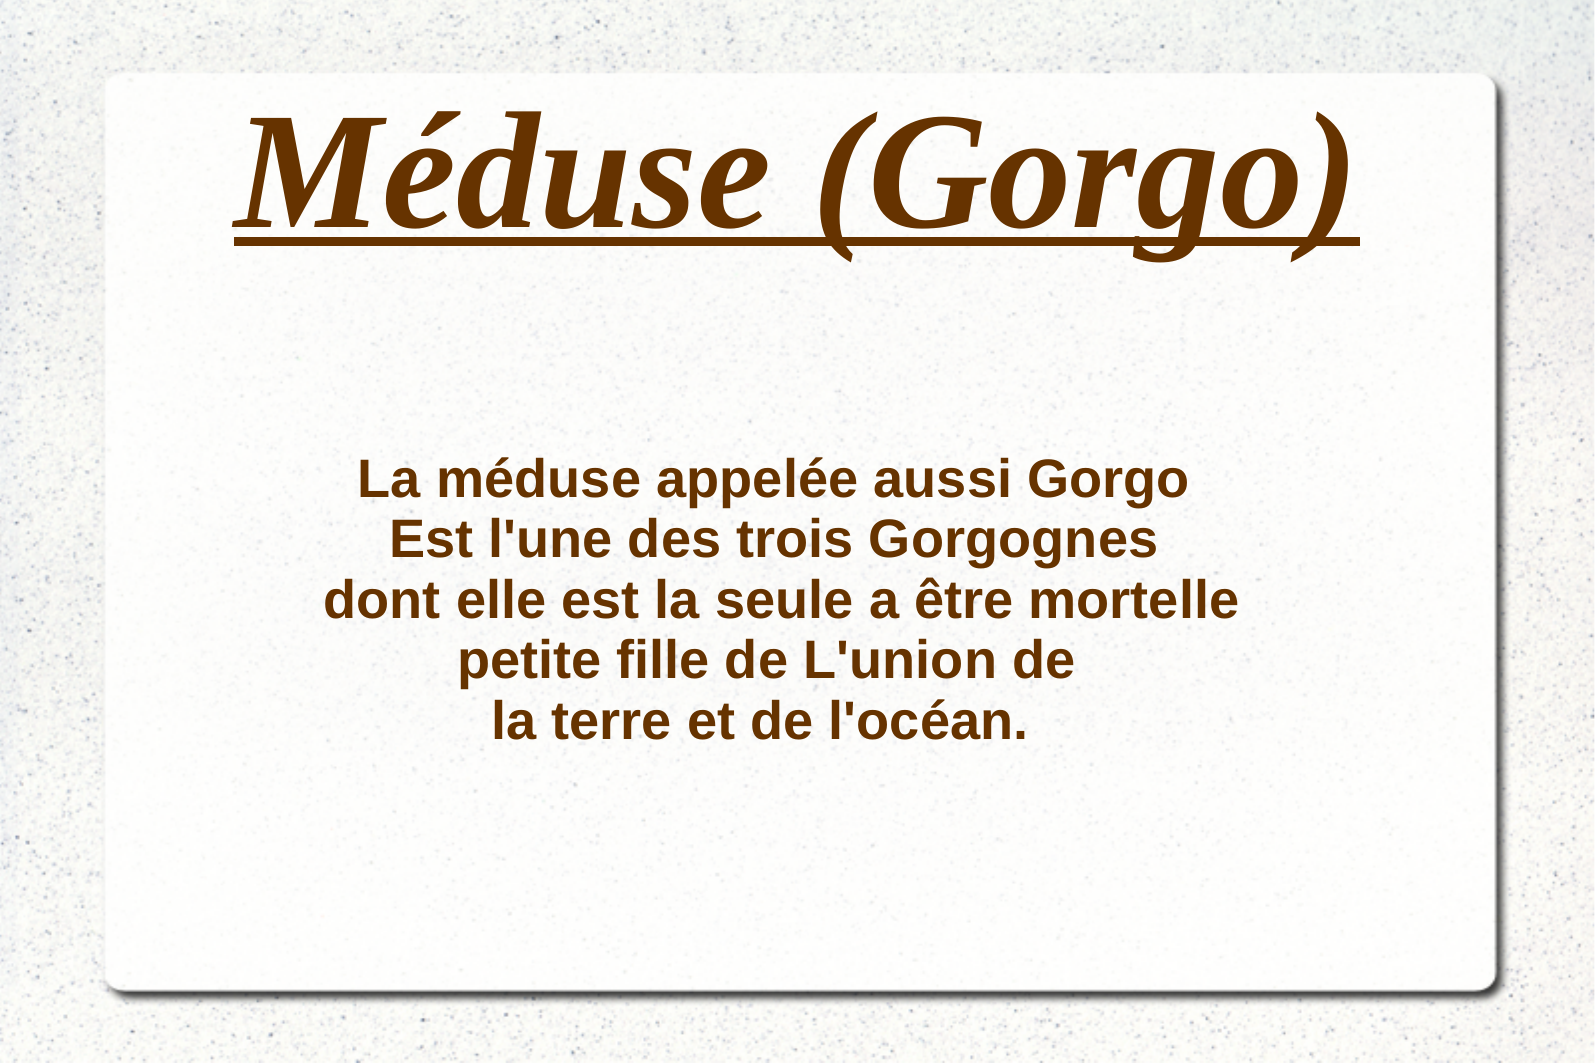

# Méduse (Gorgo)
La méduse appelée aussi Gorgo
Est l'une des trois Gorgognes
 dont elle est la seule a être mortelle
petite fille de L'union de
la terre et de l'océan.